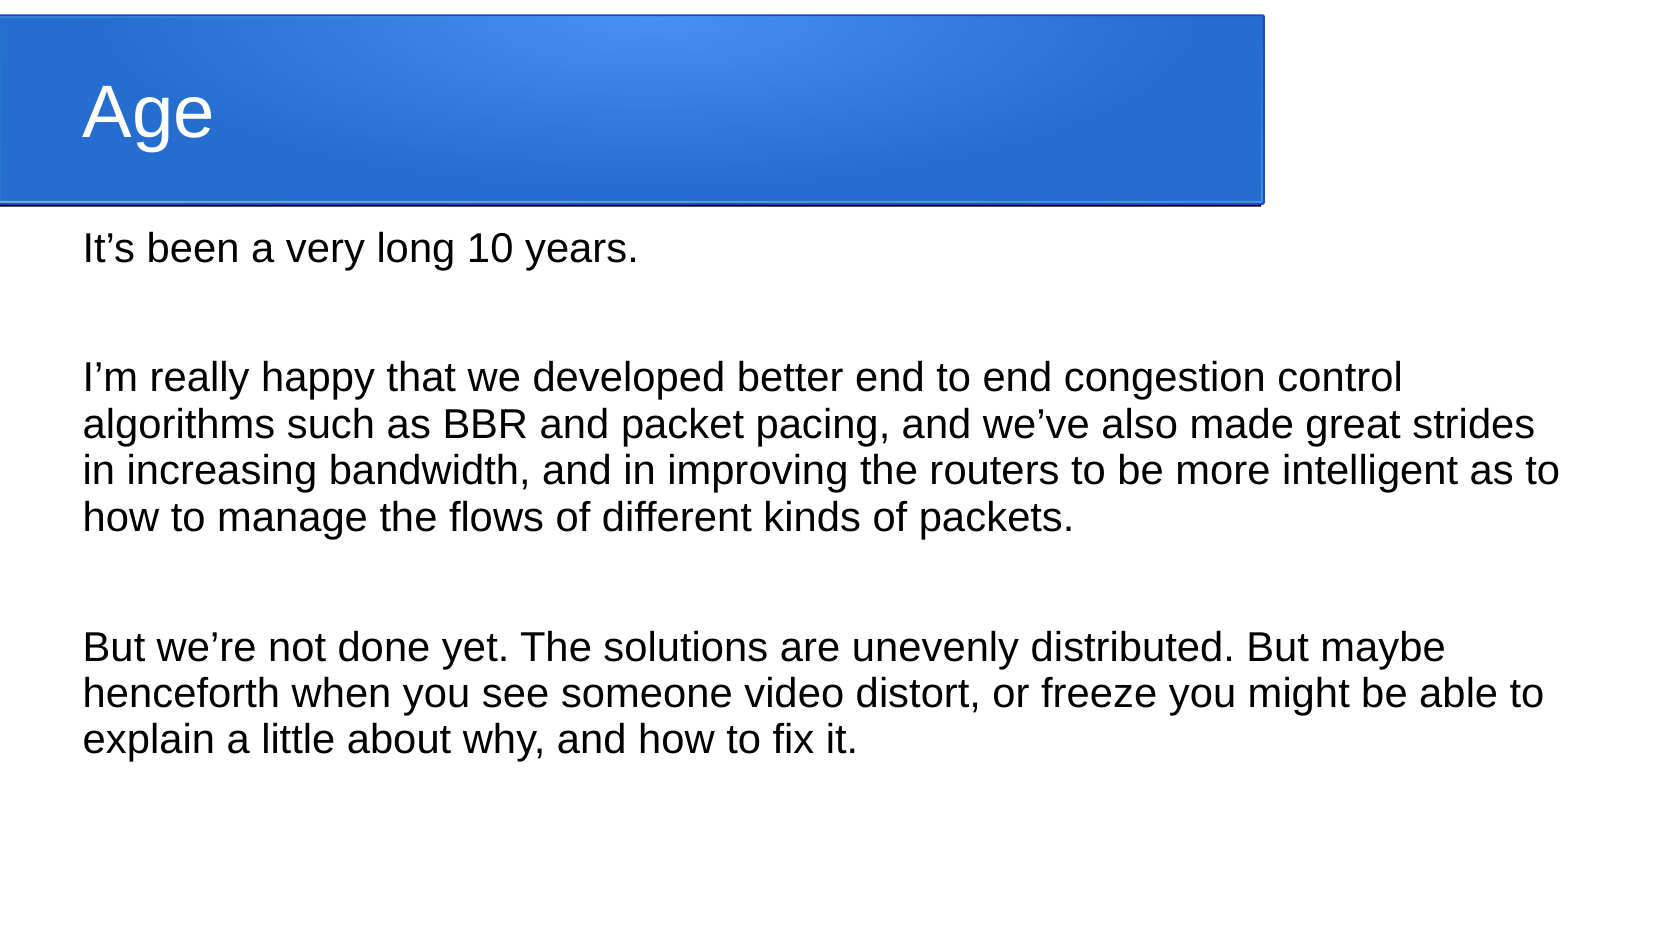

# Age
It’s been a very long 10 years.
I’m really happy that we developed better end to end congestion control algorithms such as BBR and packet pacing, and we’ve also made great strides in increasing bandwidth, and in improving the routers to be more intelligent as to how to manage the flows of different kinds of packets.
But we’re not done yet. The solutions are unevenly distributed. But maybe henceforth when you see someone video distort, or freeze you might be able to explain a little about why, and how to fix it.